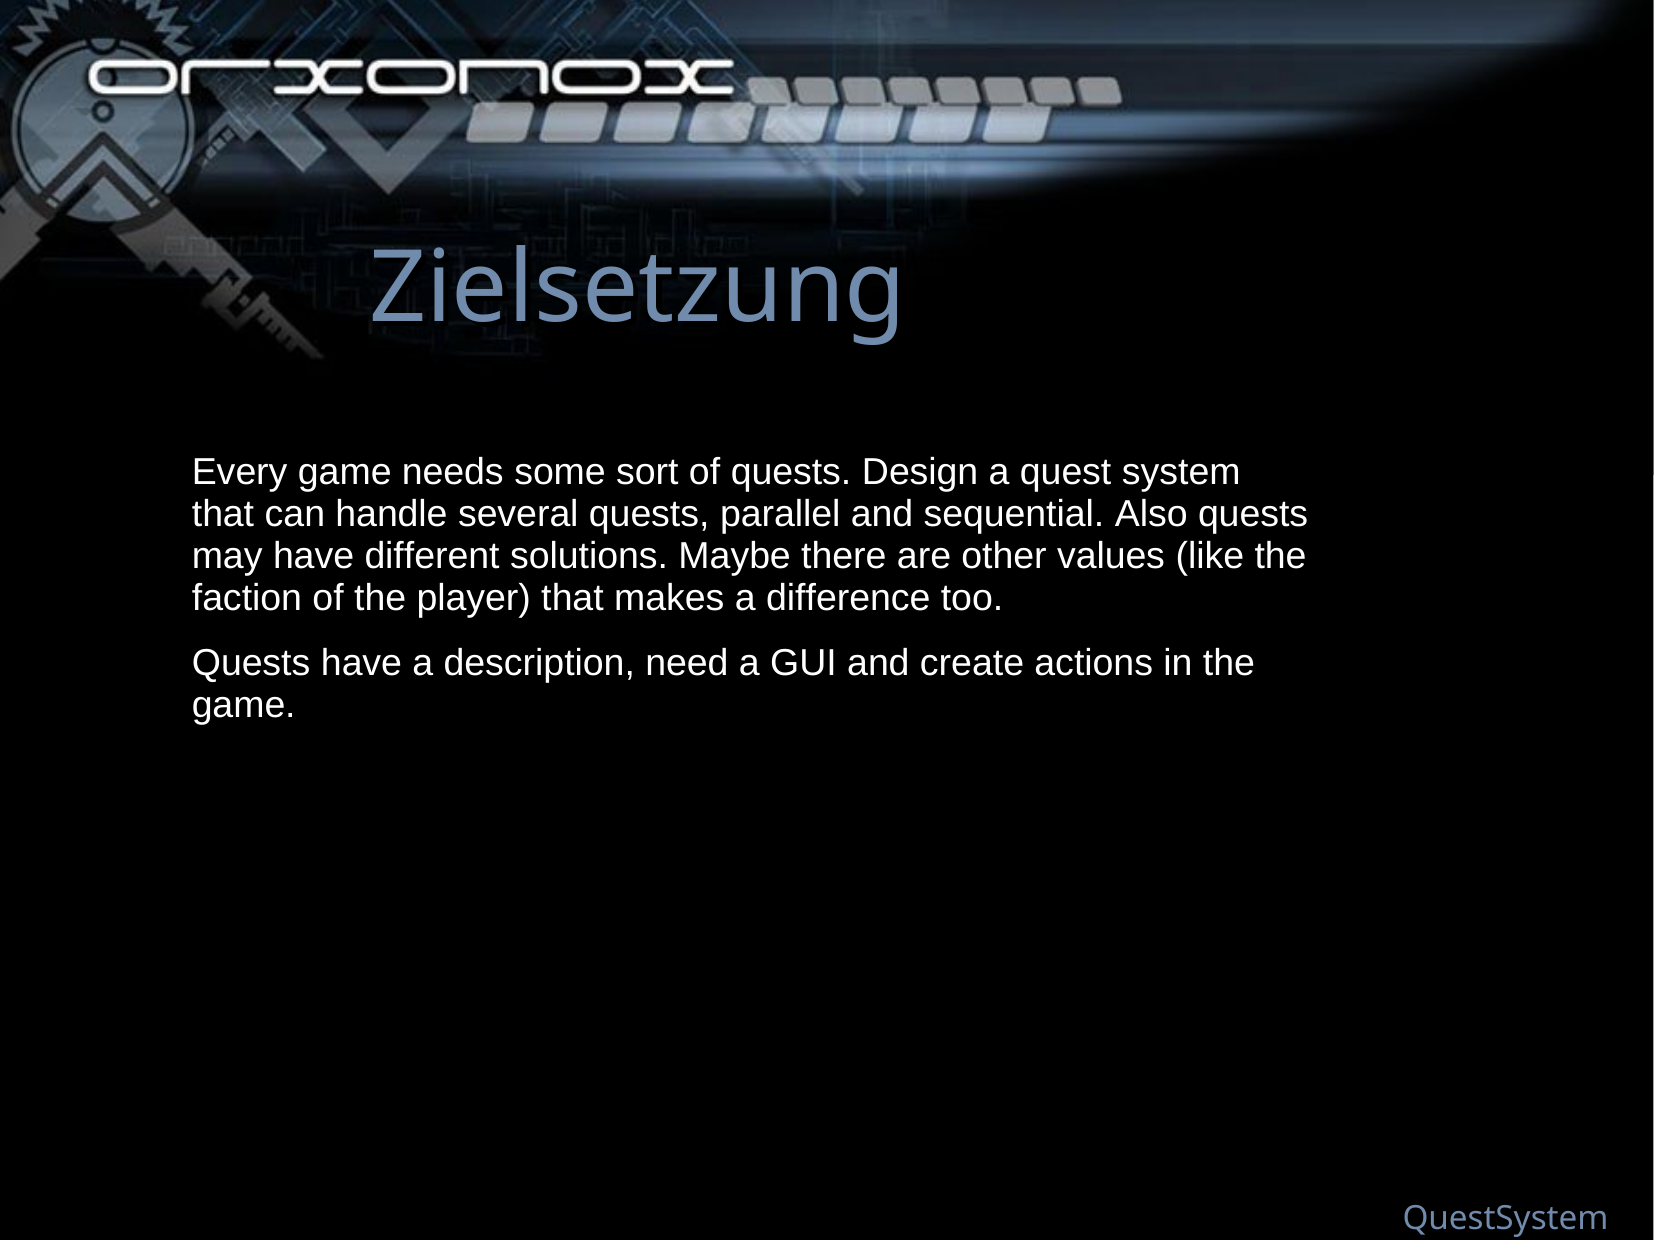

Zielsetzung
Every game needs some sort of quests. Design a quest system that can handle several quests, parallel and sequential. Also quests may have different solutions. Maybe there are other values (like the faction of the player) that makes a difference too.
Quests have a description, need a GUI and create actions in the game.
QuestSystem